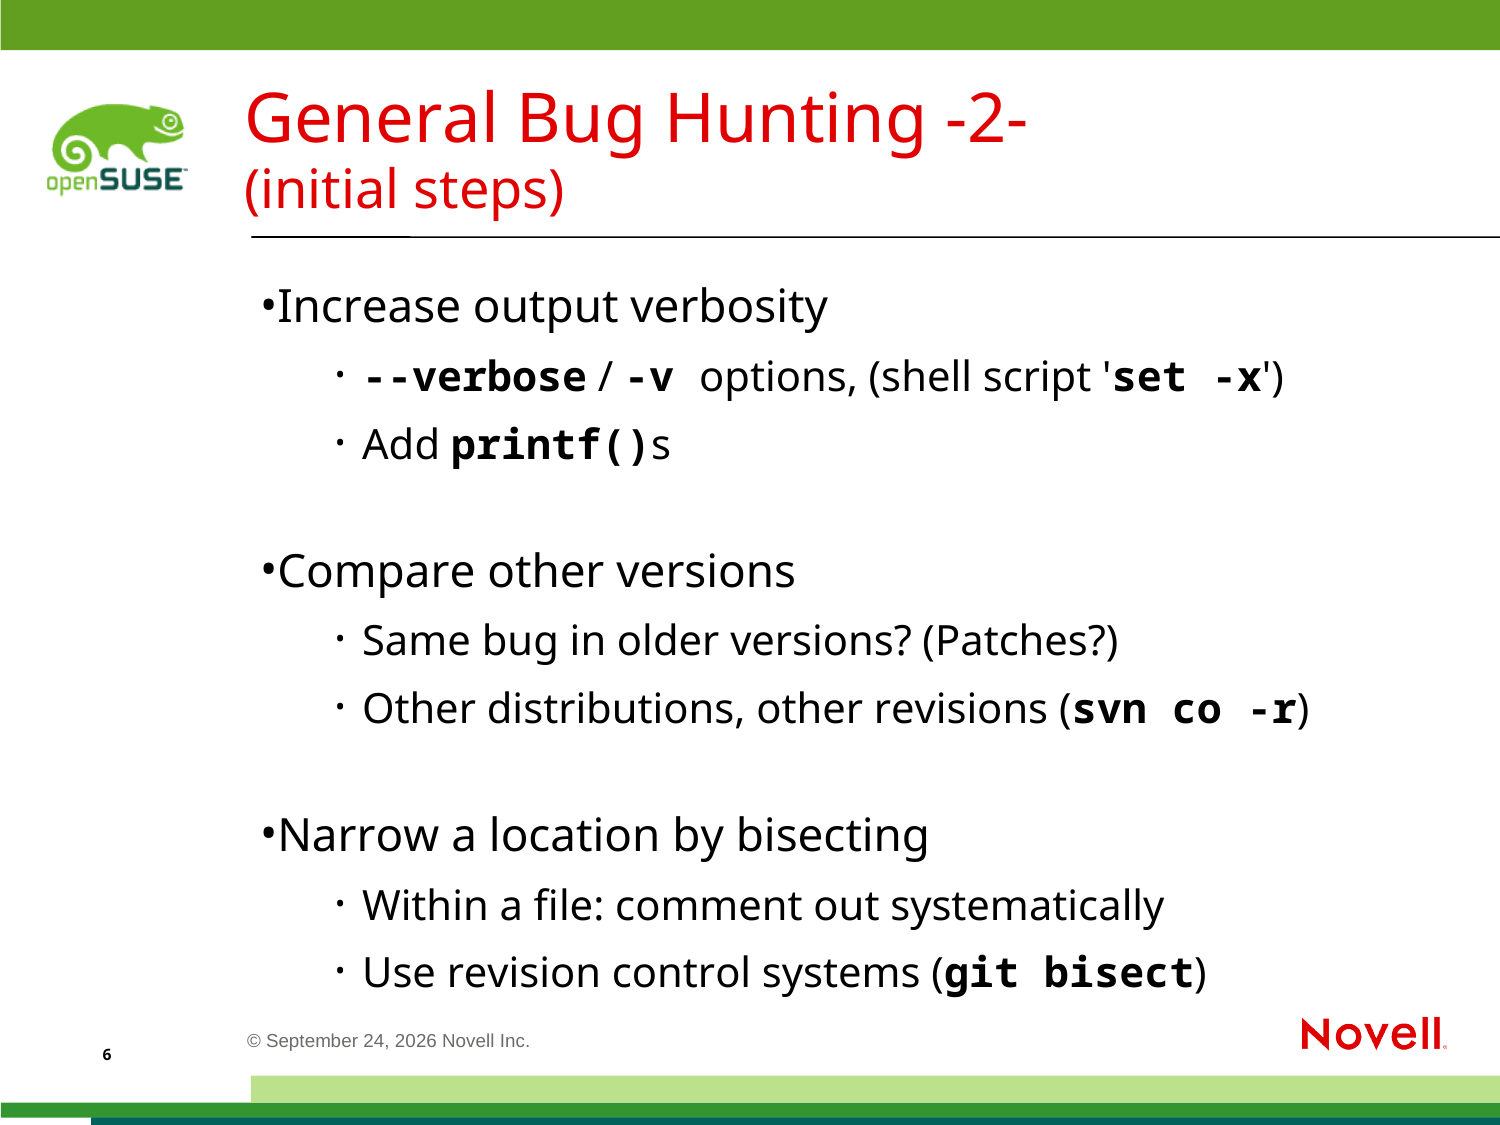

# General Bug Hunting -2- (initial steps)
Increase output verbosity
--verbose / -v options, (shell script 'set -x')
Add printf()s
Compare other versions
Same bug in older versions? (Patches?)
Other distributions, other revisions (svn co -r)
Narrow a location by bisecting
Within a file: comment out systematically
Use revision control systems (git bisect)